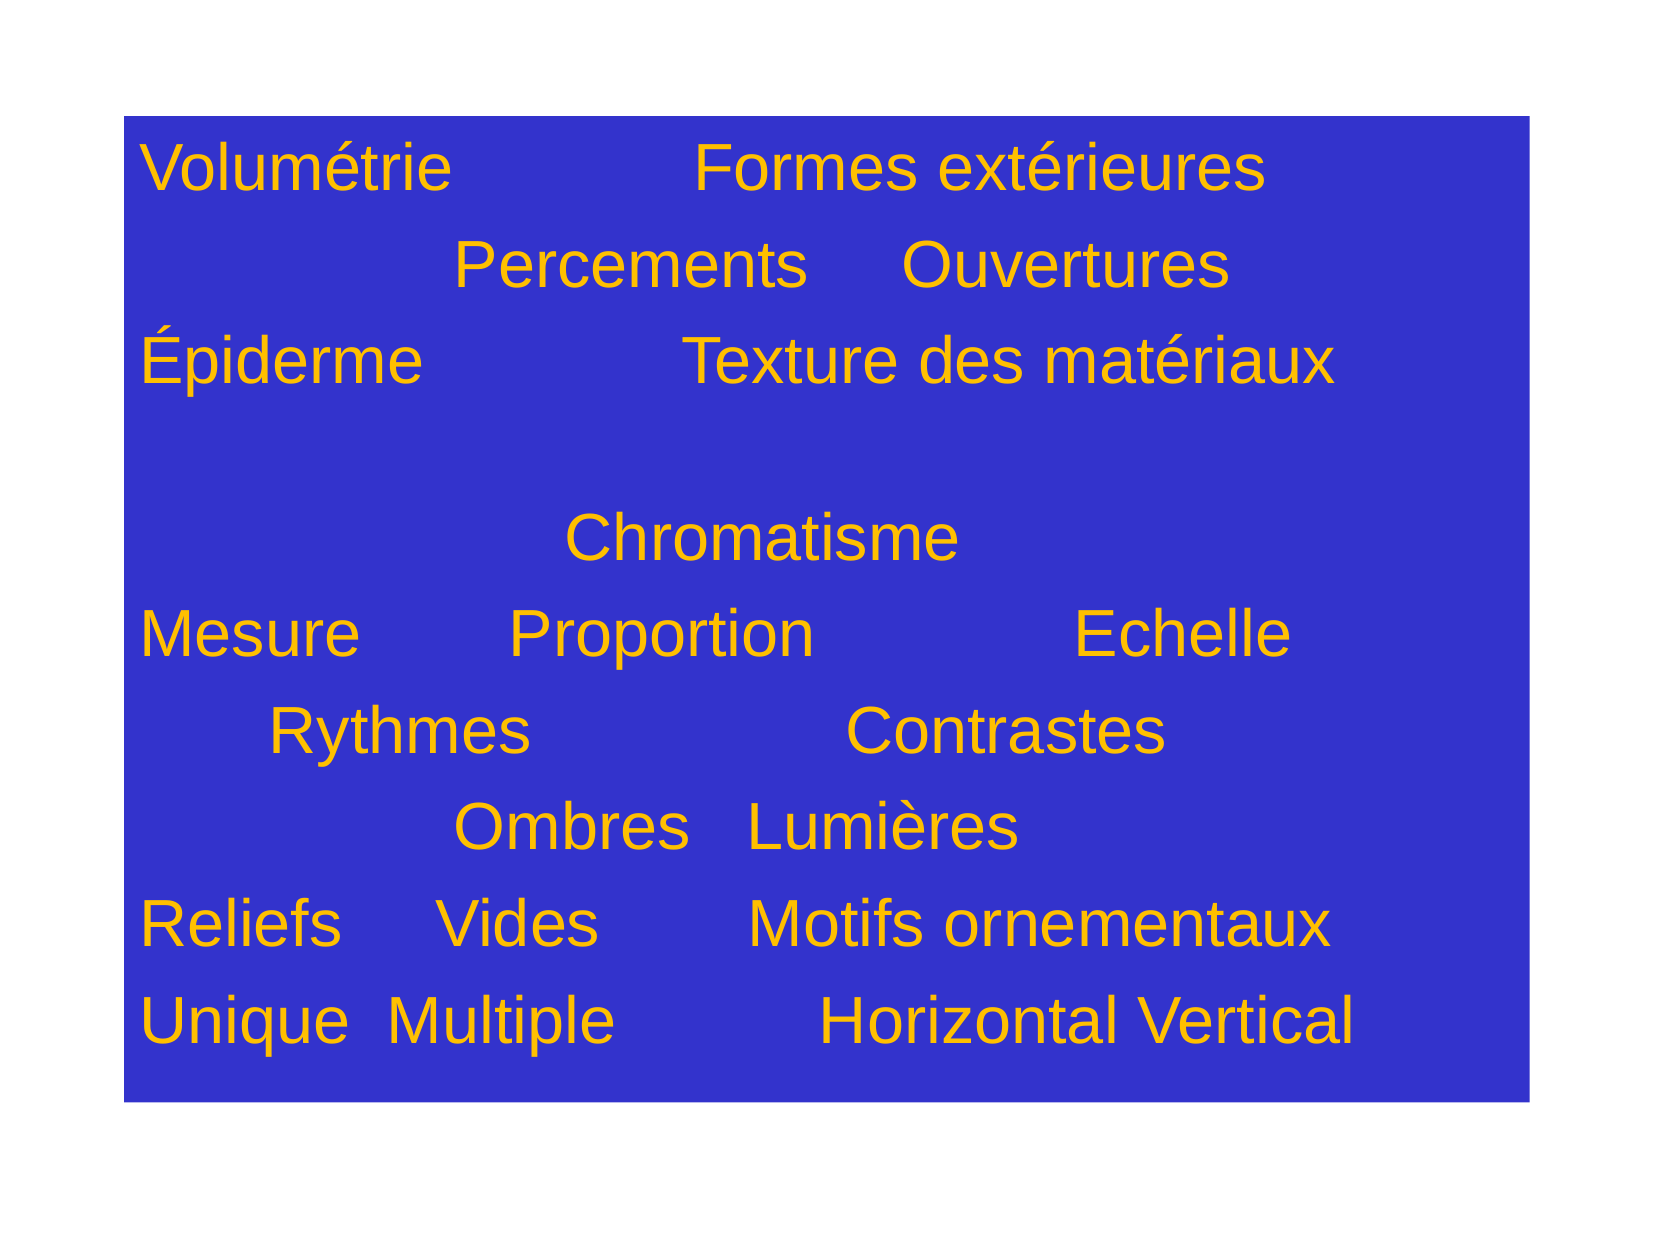

Volumétrie Formes extérieures
 Percements Ouvertures
Épiderme Texture des matériaux
 Chromatisme
Mesure Proportion Echelle
 Rythmes Contrastes
 Ombres Lumières
Reliefs Vides Motifs ornementaux
Unique Multiple Horizontal Vertical